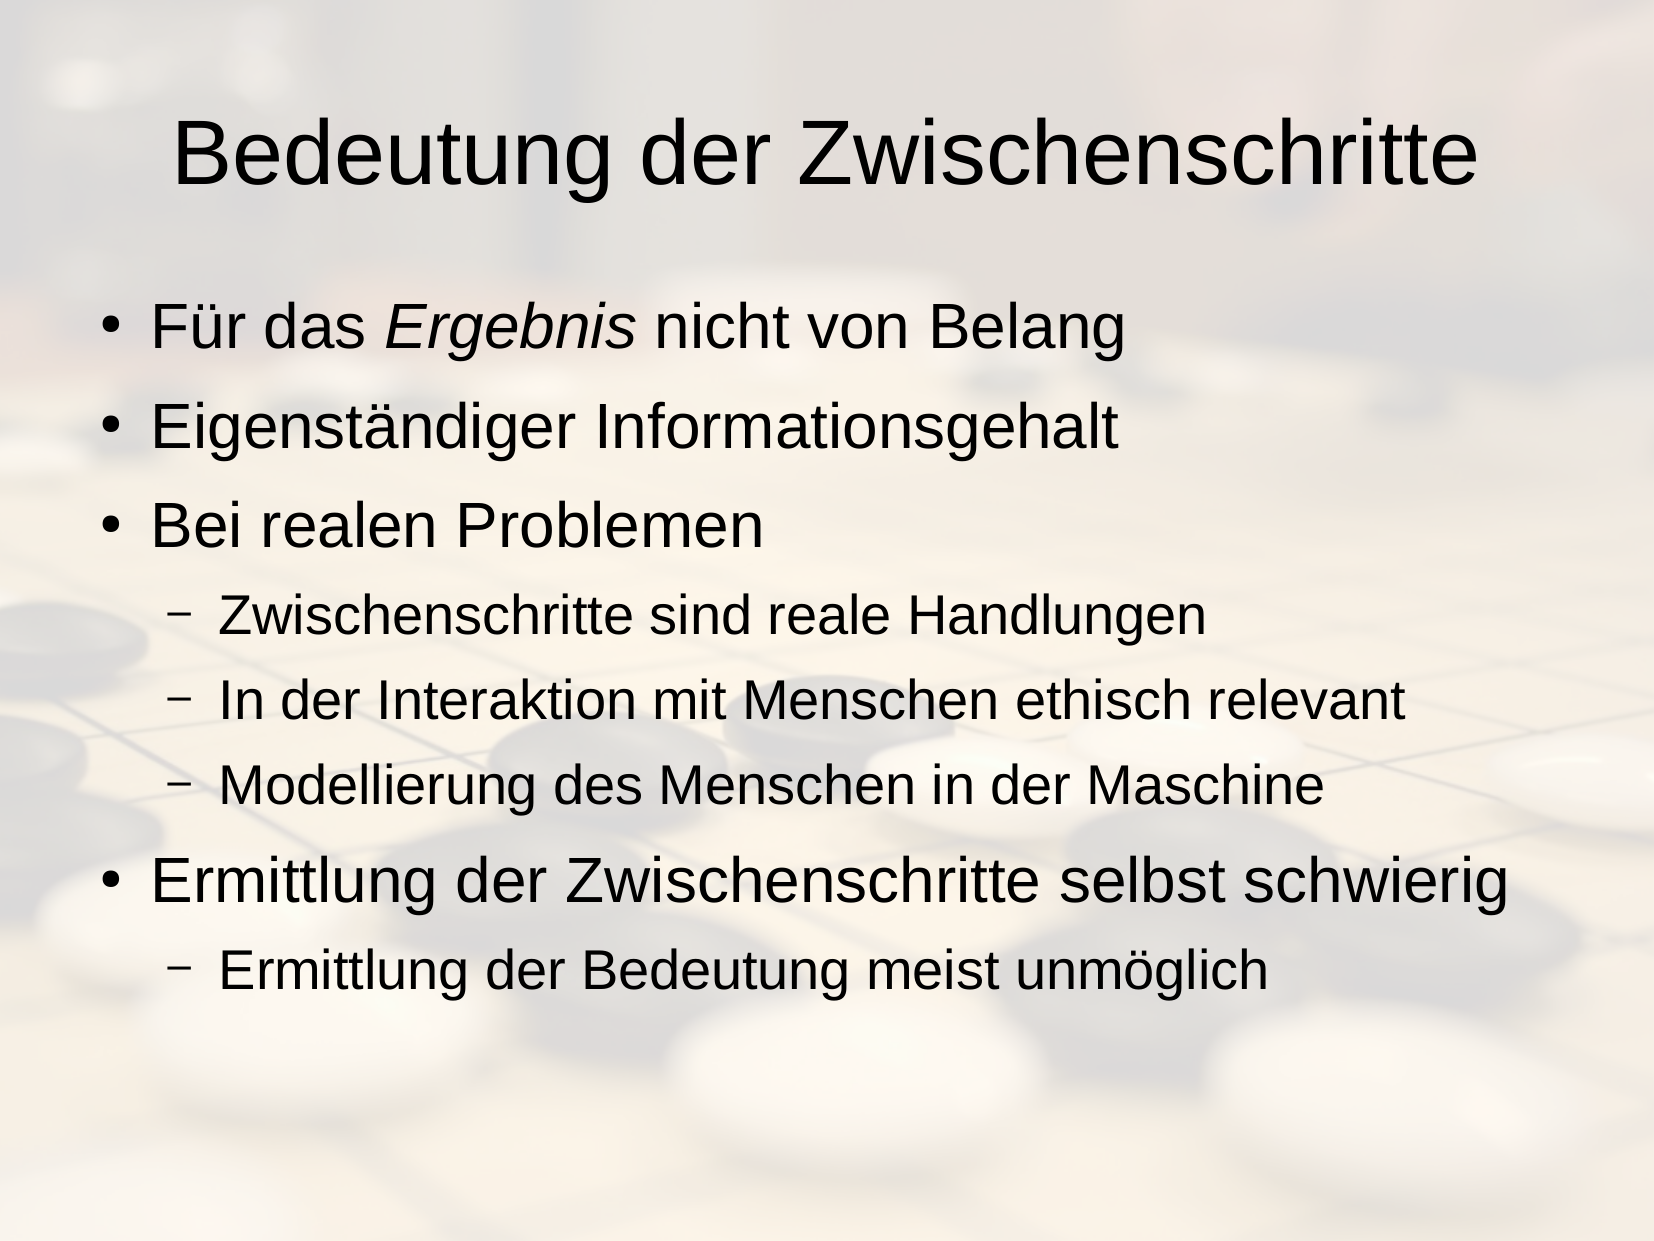

# Bedeutung der Zwischenschritte
Für das Ergebnis nicht von Belang
Eigenständiger Informationsgehalt
Bei realen Problemen
Zwischenschritte sind reale Handlungen
In der Interaktion mit Menschen ethisch relevant
Modellierung des Menschen in der Maschine
Ermittlung der Zwischenschritte selbst schwierig
Ermittlung der Bedeutung meist unmöglich